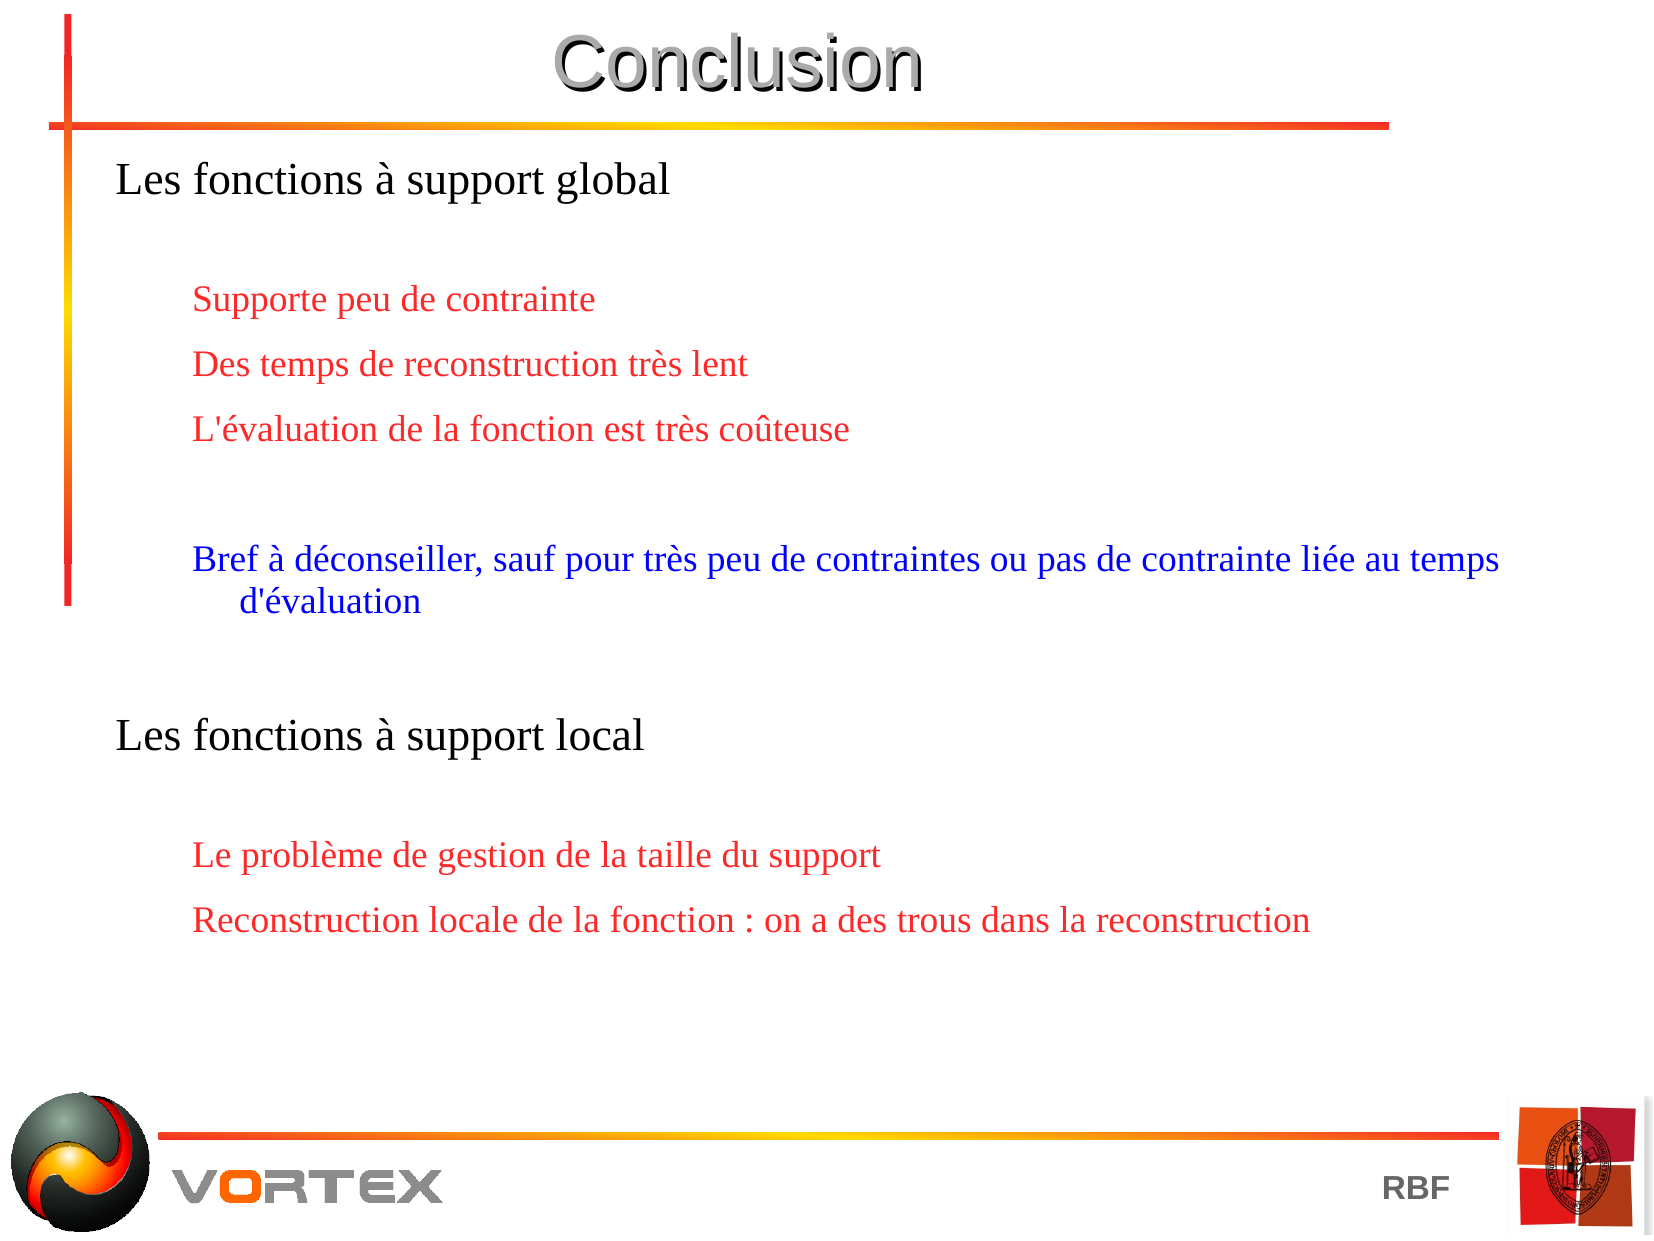

# Conclusion
Les fonctions à support global
Supporte peu de contrainte
Des temps de reconstruction très lent
L'évaluation de la fonction est très coûteuse
Bref à déconseiller, sauf pour très peu de contraintes ou pas de contrainte liée au temps d'évaluation
Les fonctions à support local
Le problème de gestion de la taille du support
Reconstruction locale de la fonction : on a des trous dans la reconstruction